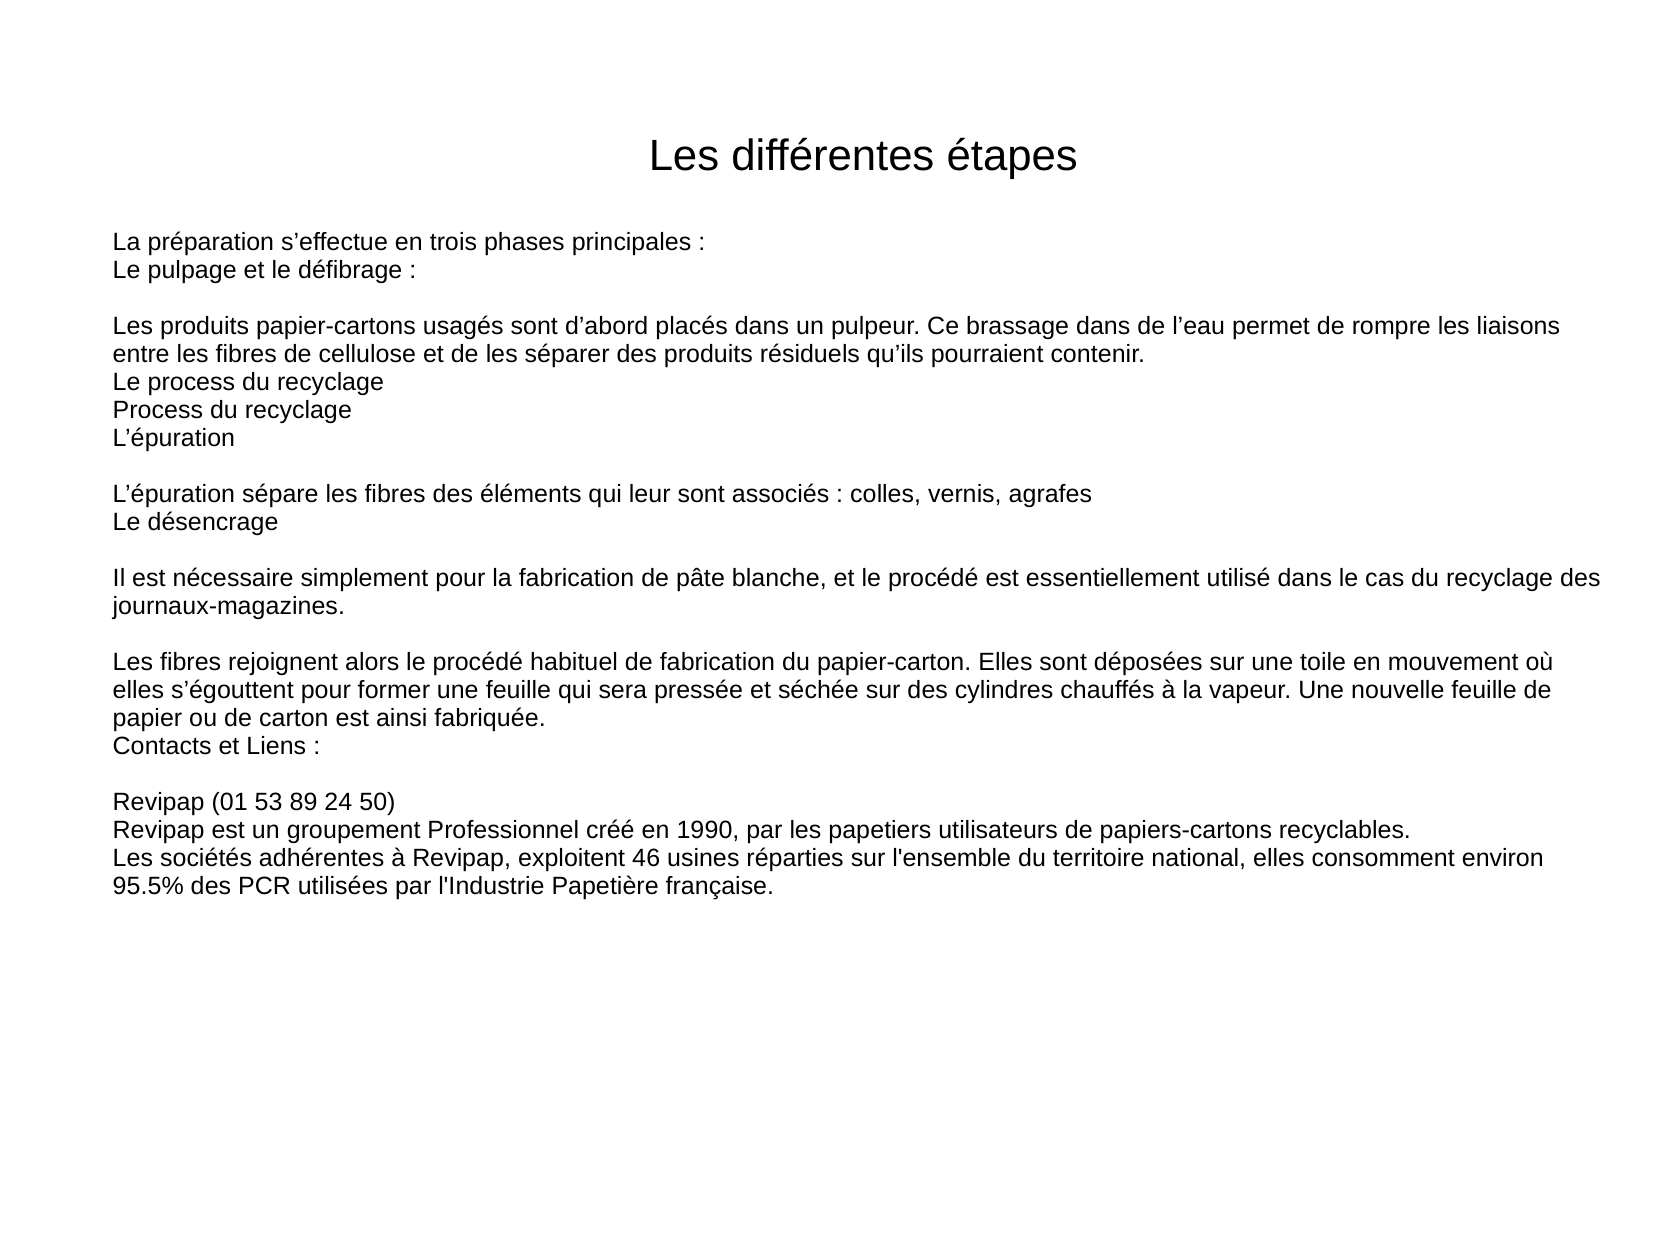

Les différentes étapes
La préparation s’effectue en trois phases principales :
Le pulpage et le défibrage :
Les produits papier-cartons usagés sont d’abord placés dans un pulpeur. Ce brassage dans de l’eau permet de rompre les liaisons entre les fibres de cellulose et de les séparer des produits résiduels qu’ils pourraient contenir.
Le process du recyclage
Process du recyclage
L’épuration
L’épuration sépare les fibres des éléments qui leur sont associés : colles, vernis, agrafes
Le désencrage
Il est nécessaire simplement pour la fabrication de pâte blanche, et le procédé est essentiellement utilisé dans le cas du recyclage des journaux-magazines.
Les fibres rejoignent alors le procédé habituel de fabrication du papier-carton. Elles sont déposées sur une toile en mouvement où elles s’égouttent pour former une feuille qui sera pressée et séchée sur des cylindres chauffés à la vapeur. Une nouvelle feuille de papier ou de carton est ainsi fabriquée.
Contacts et Liens :
Revipap (01 53 89 24 50)
Revipap est un groupement Professionnel créé en 1990, par les papetiers utilisateurs de papiers-cartons recyclables.
Les sociétés adhérentes à Revipap, exploitent 46 usines réparties sur l'ensemble du territoire national, elles consomment environ 95.5% des PCR utilisées par l'Industrie Papetière française.
#